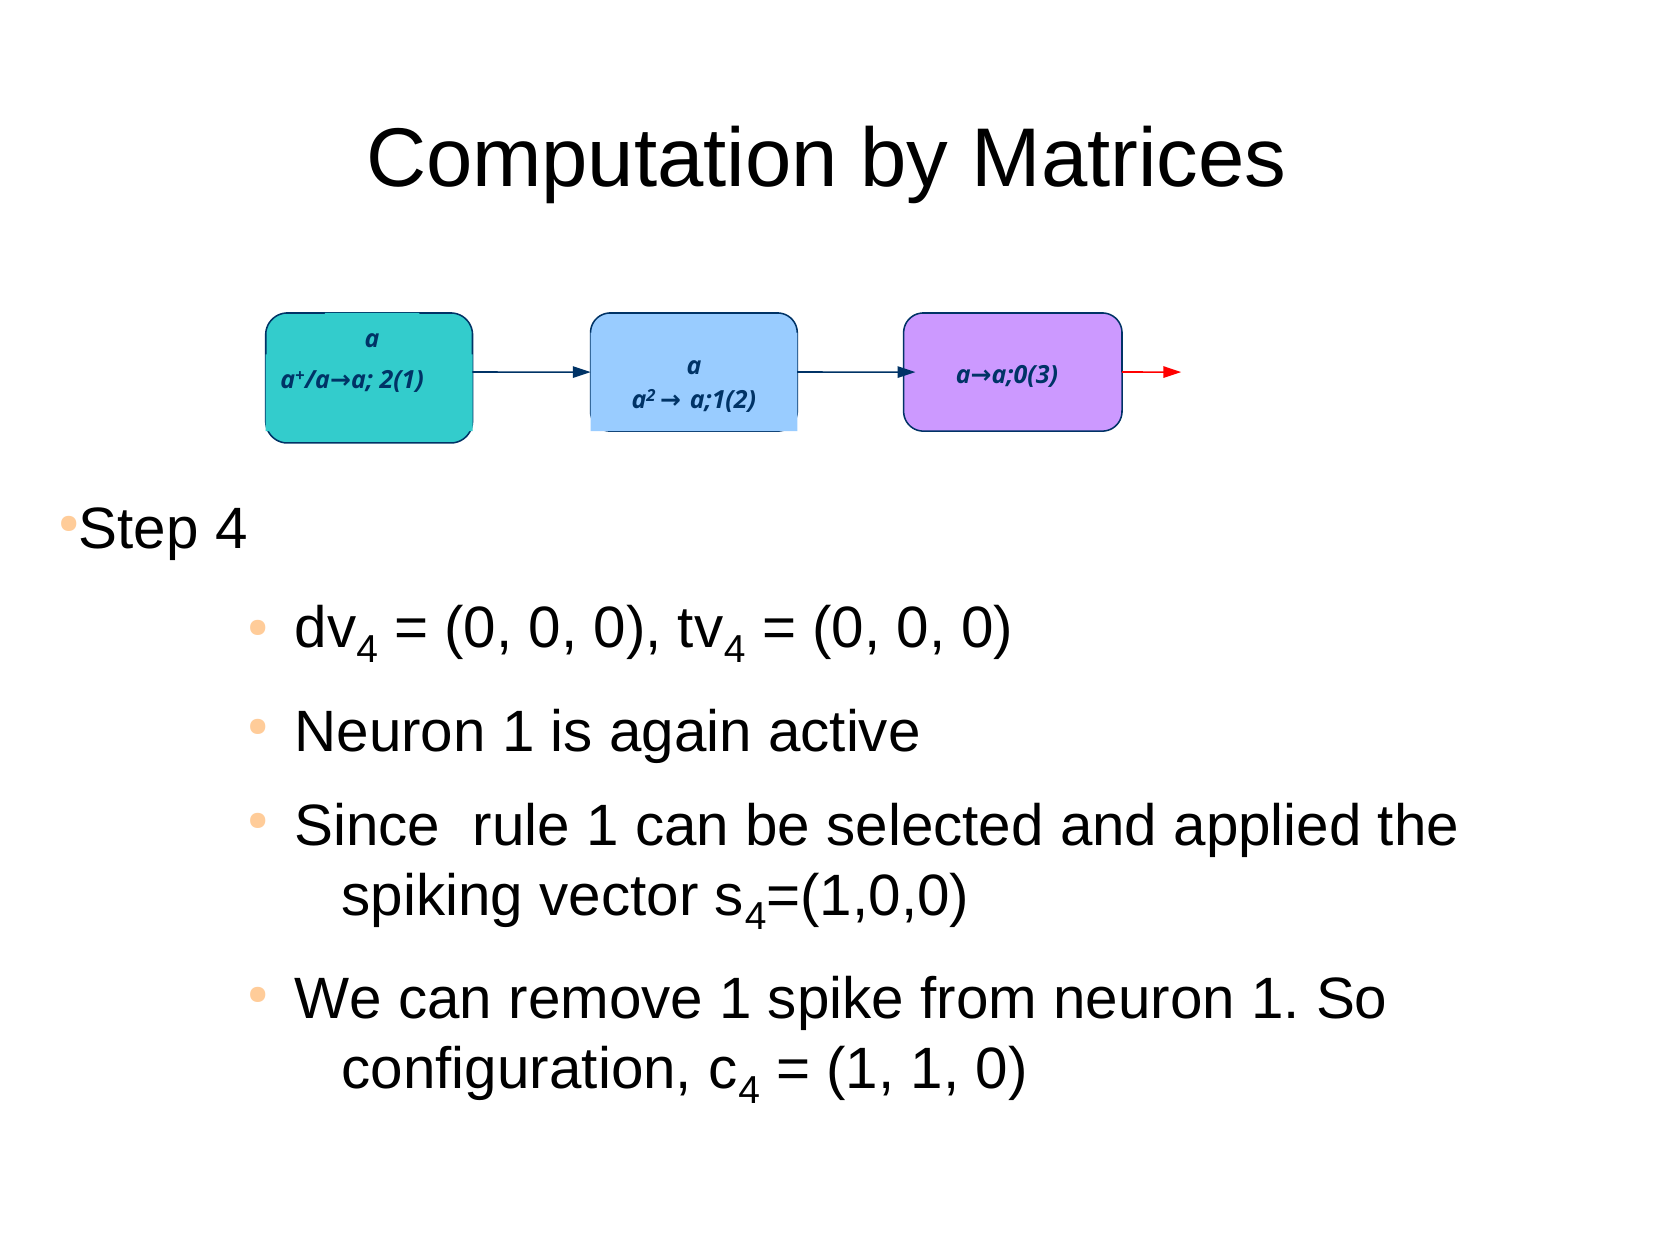

# Computation by Matrices
Step 4
dv4 = (0, 0, 0), tv4 = (0, 0, 0)
Neuron 1 is again active
Since rule 1 can be selected and applied the spiking vector s4=(1,0,0)
We can remove 1 spike from neuron 1. So configuration, c4 = (1, 1, 0)
a
a+/a→a; 2(1)
a
a2 → a;1(2)
a→a;0(3)